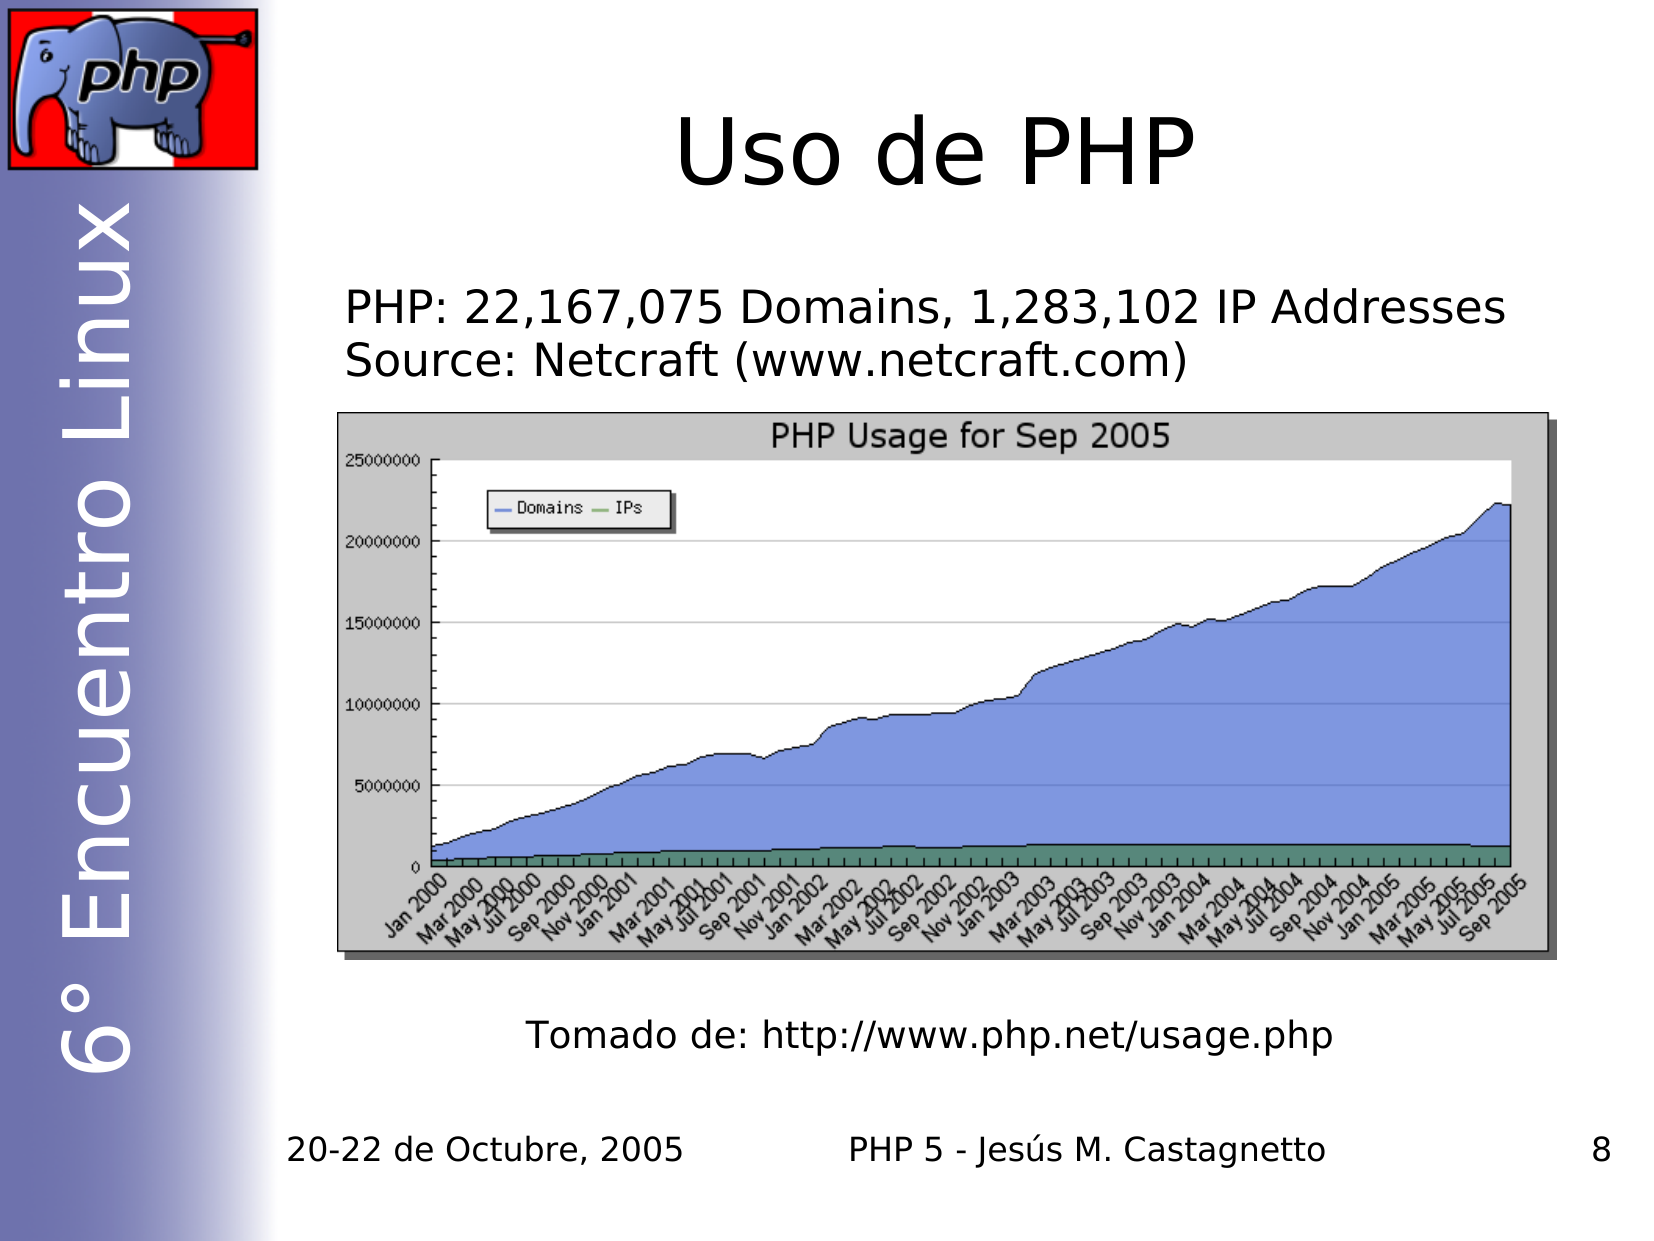

# Uso de PHP
PHP: 22,167,075 Domains, 1,283,102 IP Addresses
Source: Netcraft (www.netcraft.com)
Tomado de: http://www.php.net/usage.php
20-22 de Octubre, 2005
PHP 5 - Jesús M. Castagnetto
8